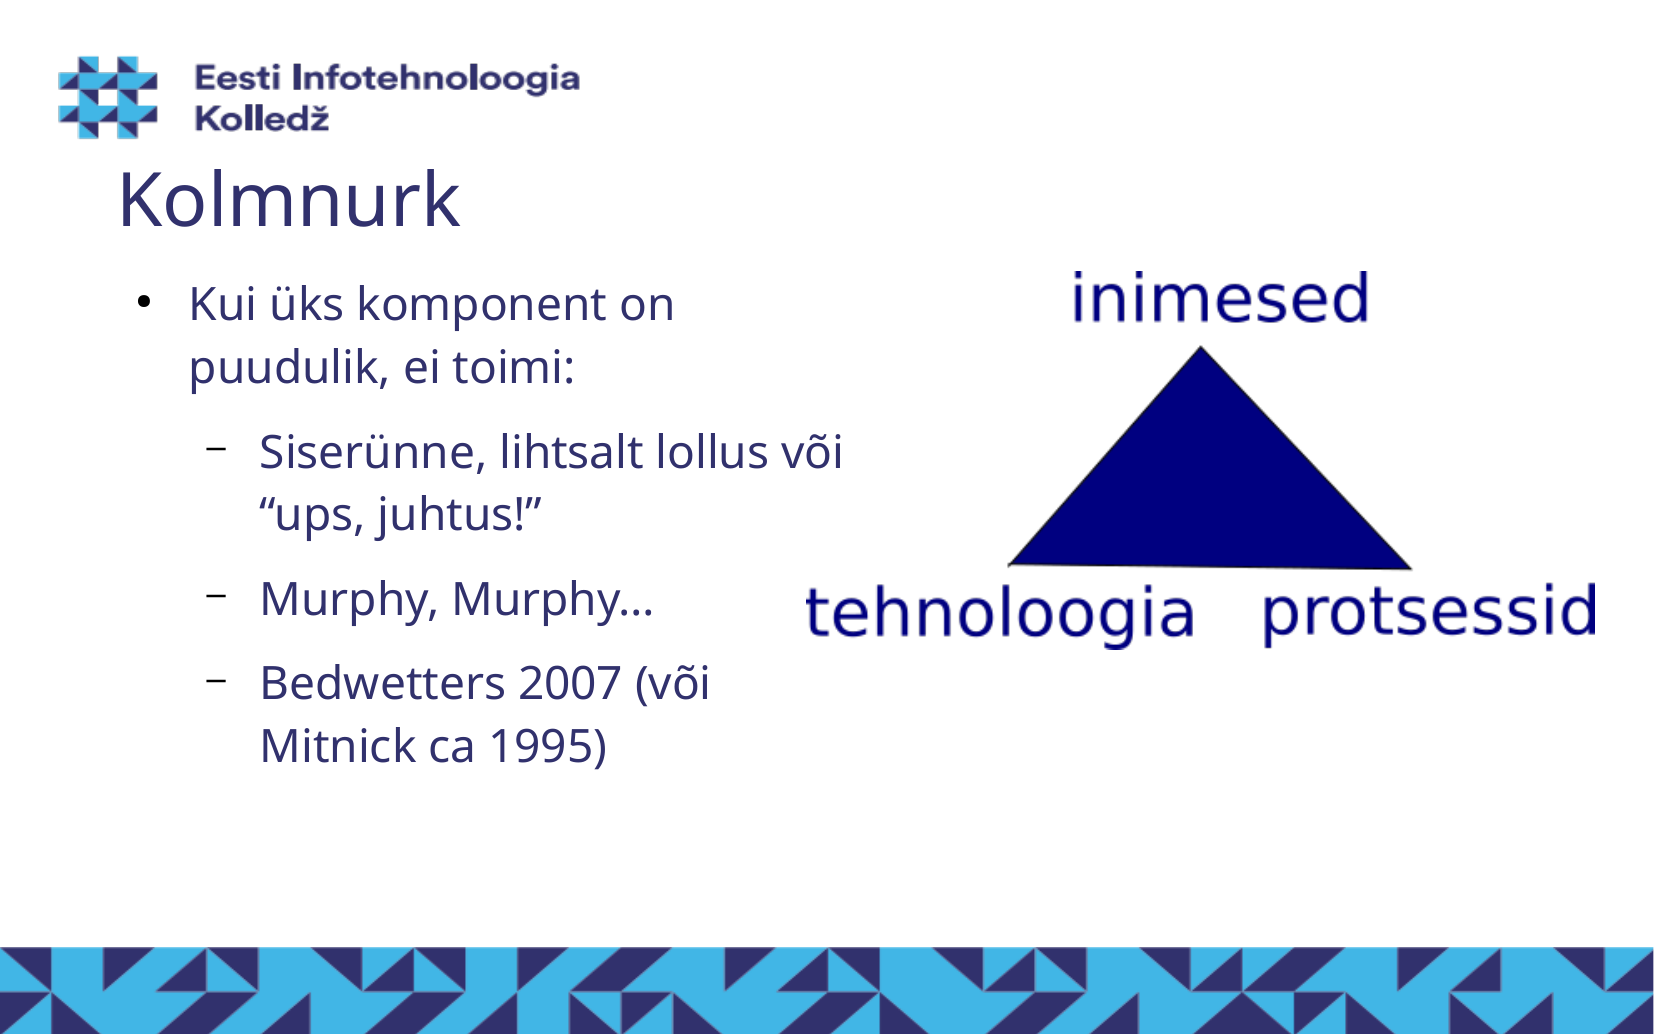

# Kolmnurk
Kui üks komponent on puudulik, ei toimi:
Siserünne, lihtsalt lollus või “ups, juhtus!”
Murphy, Murphy…
Bedwetters 2007 (või Mitnick ca 1995)